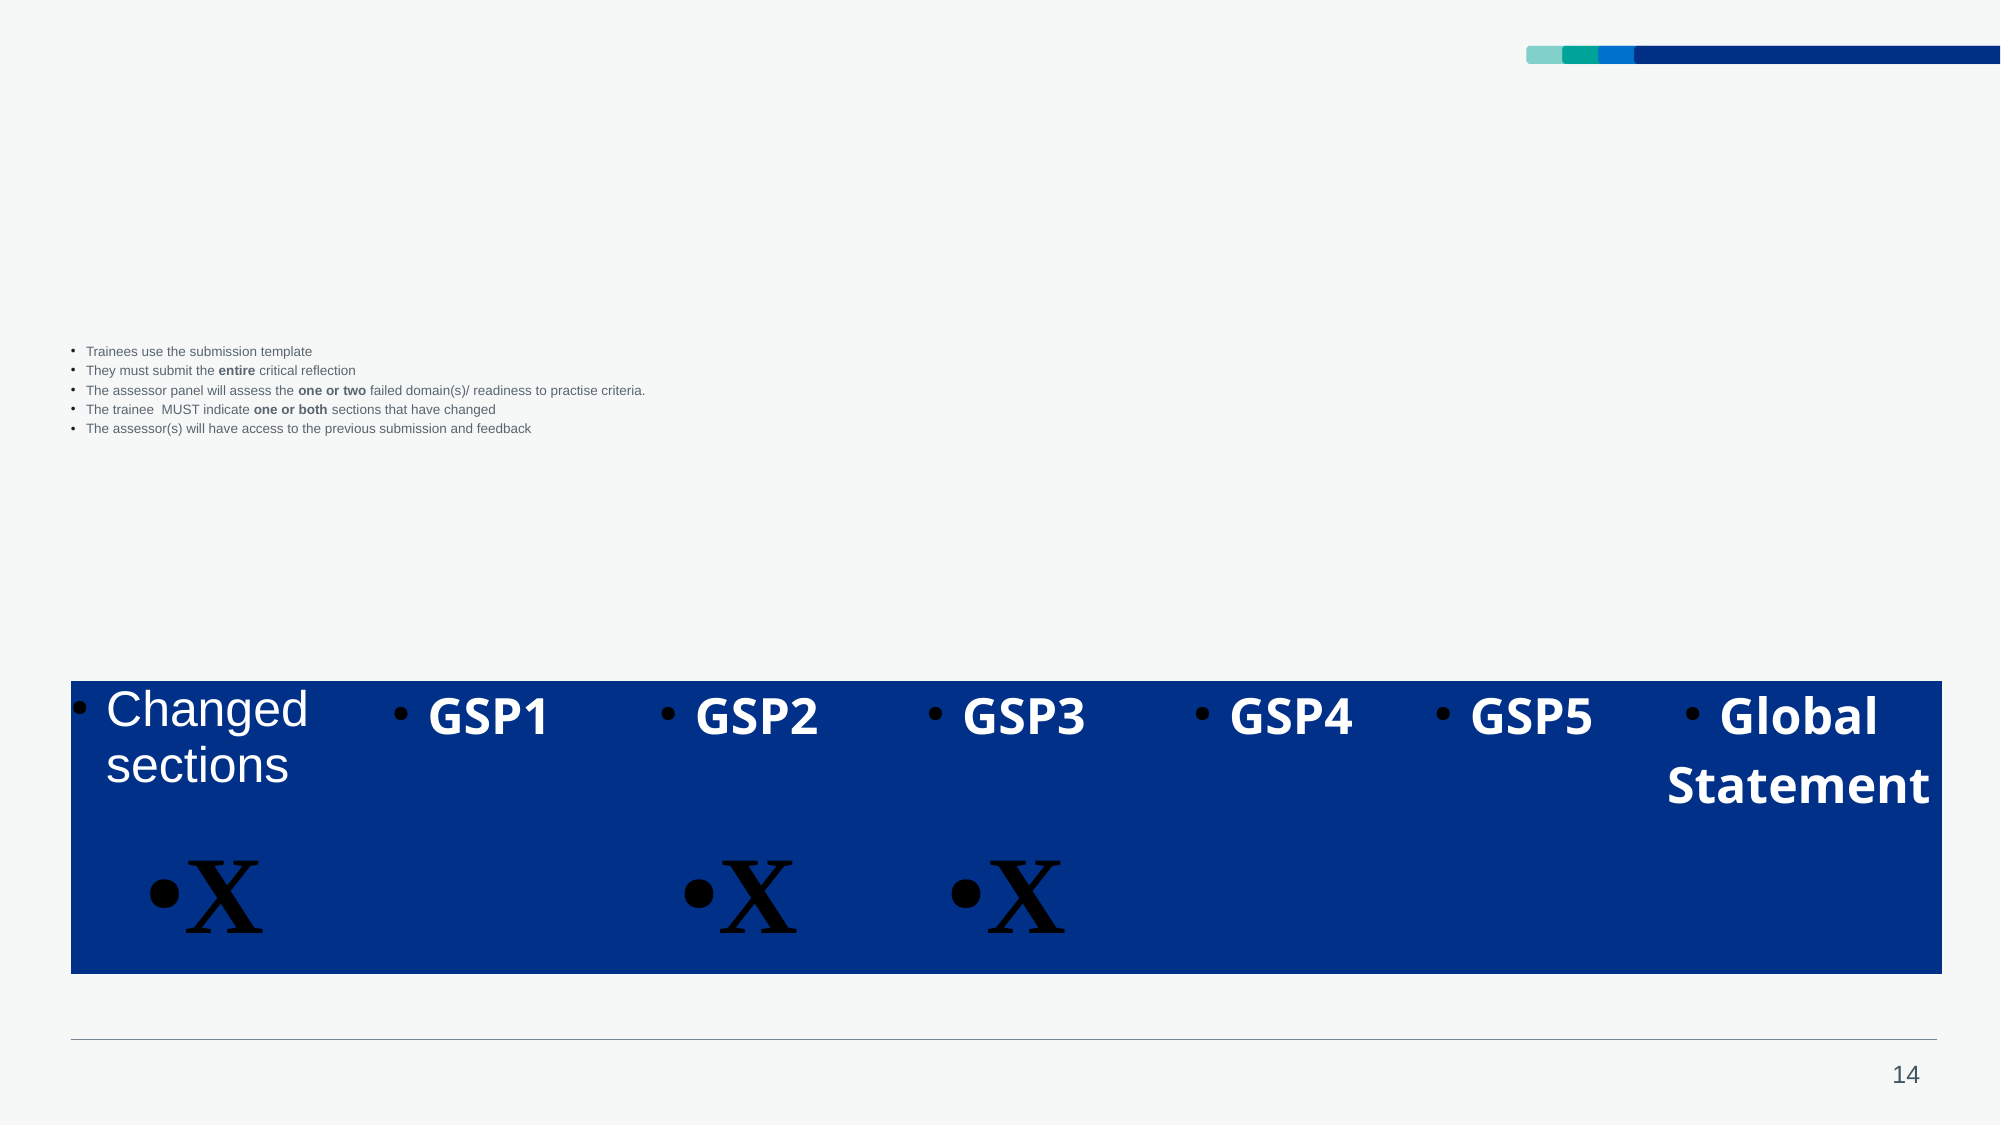

# Trainees use the submission template
They must submit the entire critical reflection
The assessor panel will assess the one or two failed domain(s)/ readiness to practise criteria.
The trainee MUST indicate one or both sections that have changed
The assessor(s) will have access to the previous submission and feedback
Light Touch Re-sits: Written Submission
| Changed sections | GSP1 | GSP2 | GSP3 | GSP4 | GSP5 | Global Statement |
| --- | --- | --- | --- | --- | --- | --- |
| X | | X | X | | | |